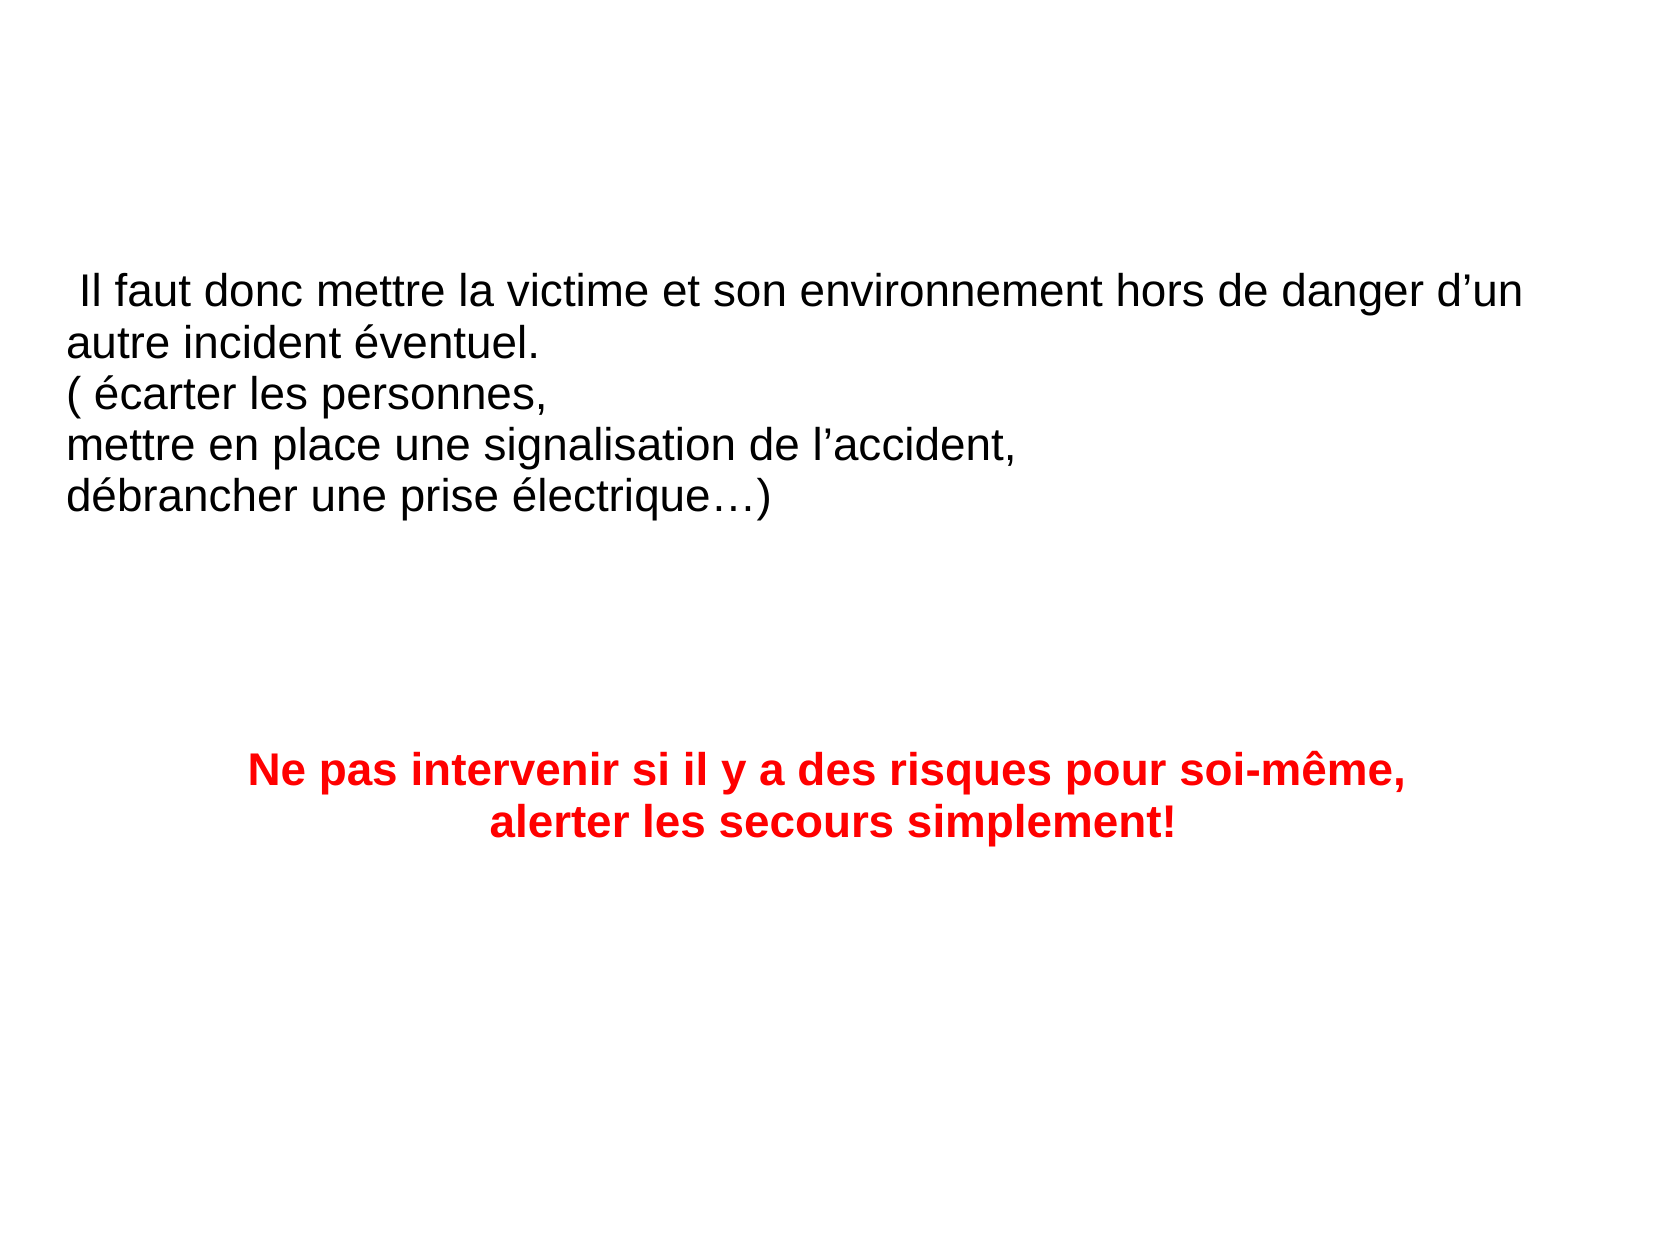

Il faut donc mettre la victime et son environnement hors de danger d’un autre incident éventuel.
( écarter les personnes,
mettre en place une signalisation de l’accident,
débrancher une prise électrique…)
Ne pas intervenir si il y a des risques pour soi-même,
alerter les secours simplement!